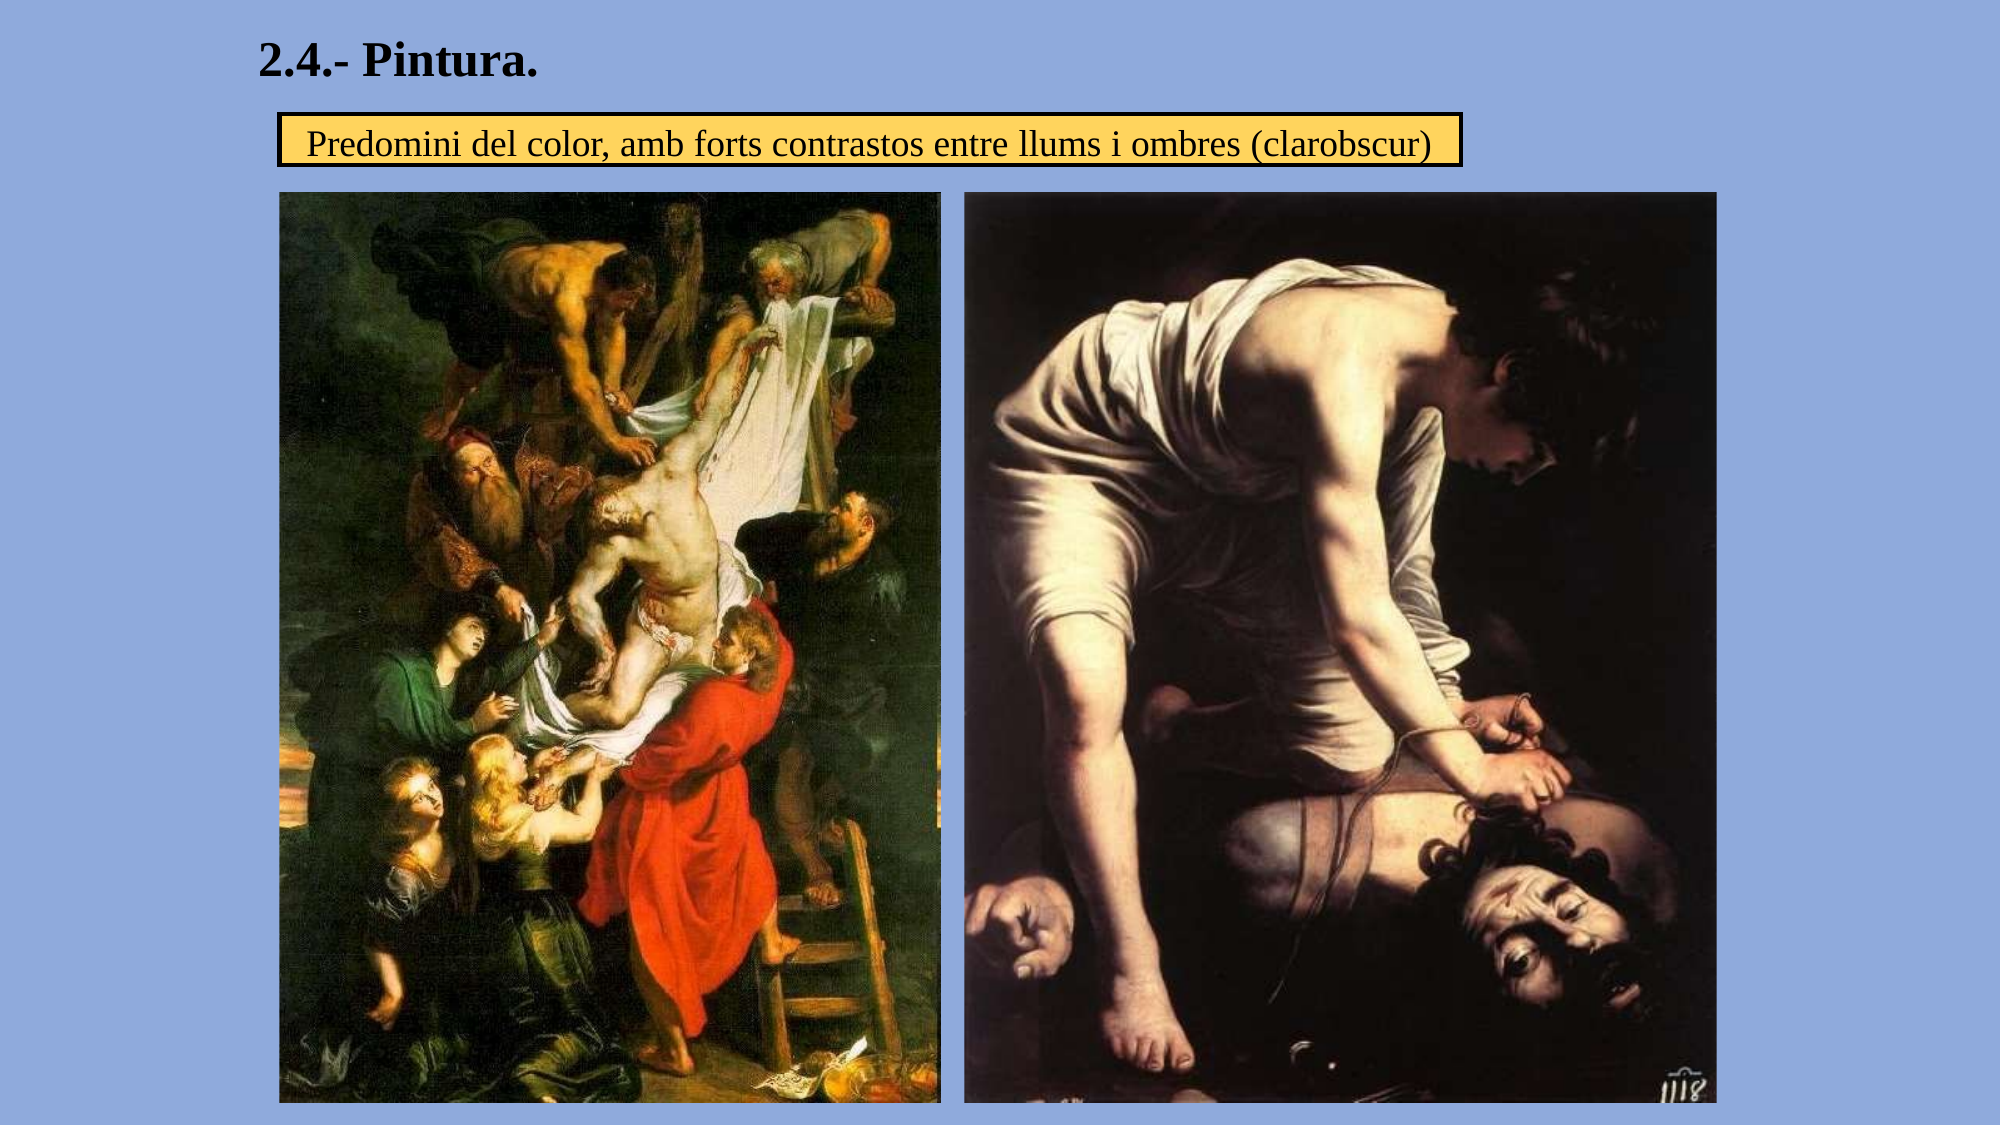

# 2.4.- Pintura.
Predomini del color, amb forts contrastos entre llums i ombres (clarobscur)